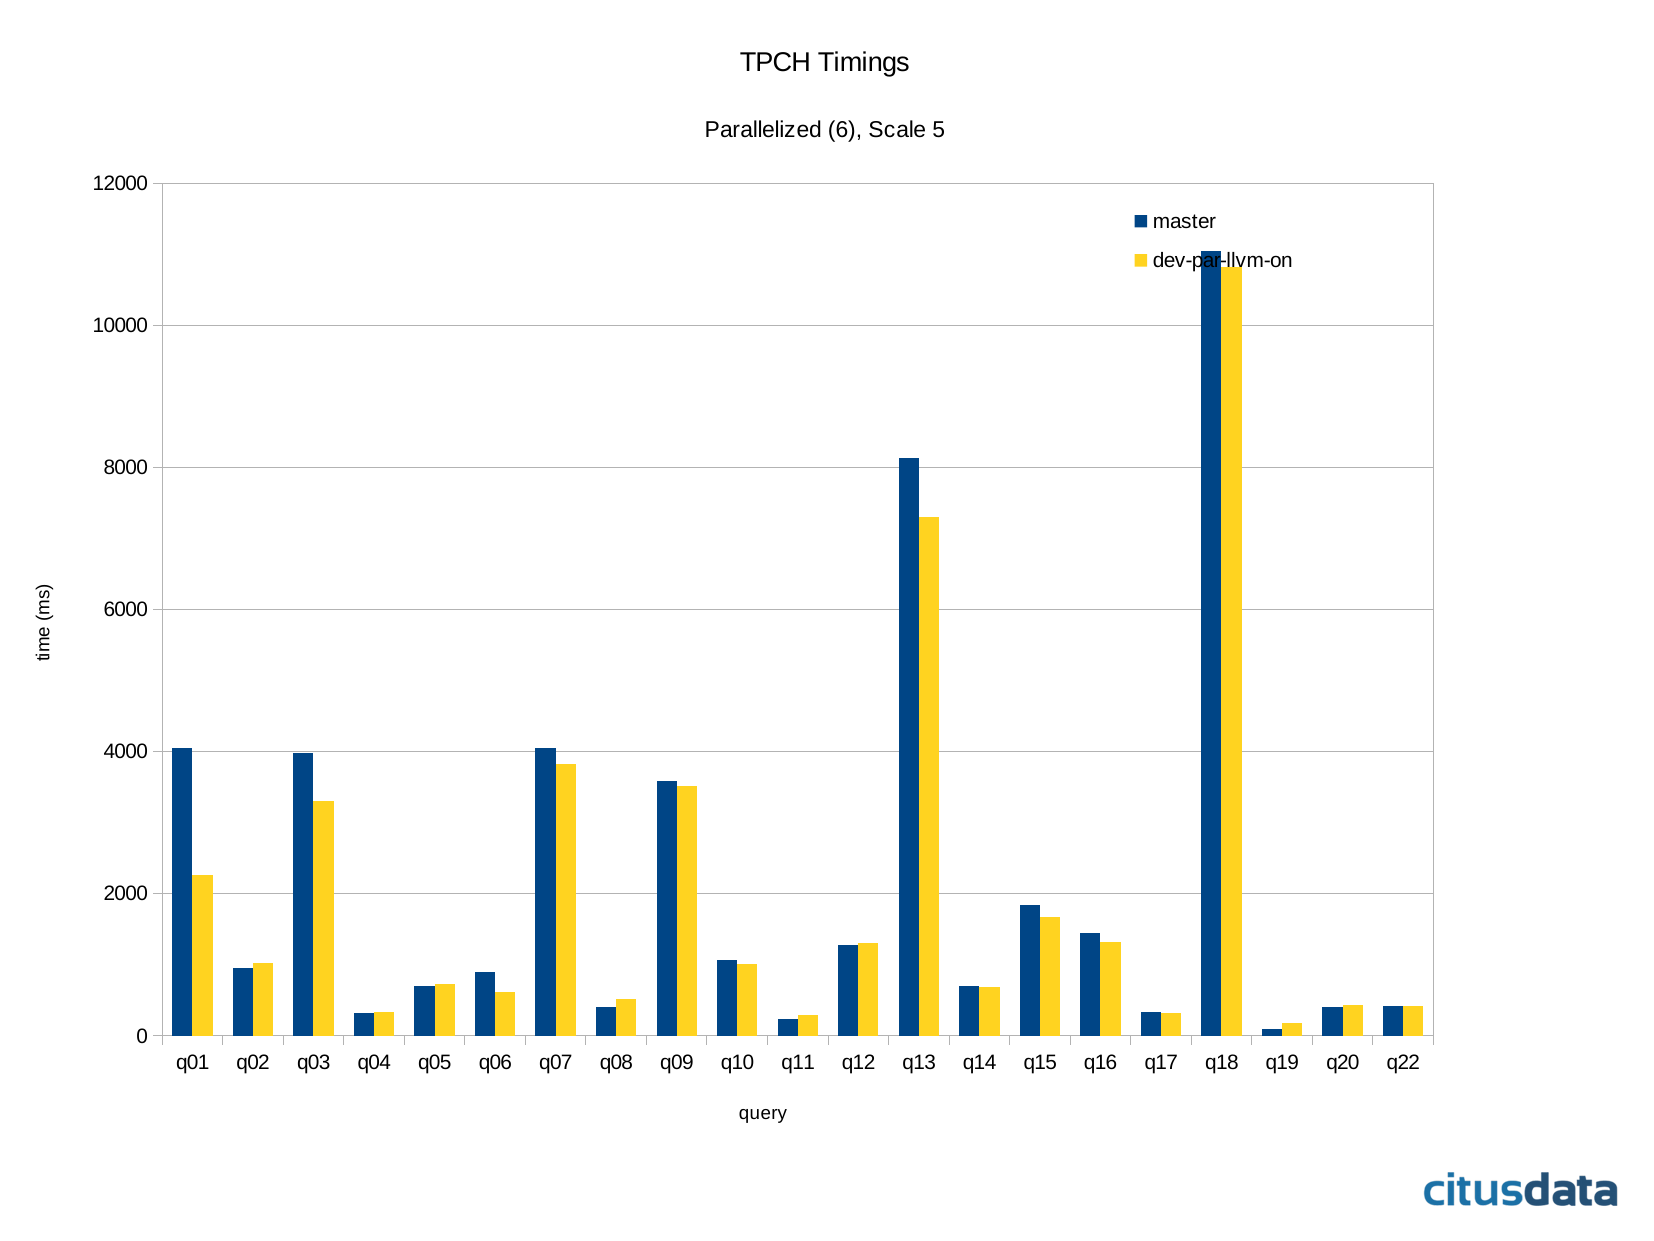

### Chart: TPCH Timings
Parallelized (6), Scale 5
| Category | master | dev-par-llvm-on |
|---|---|---|
| q01 | 4046.221 | 2266.271 |
| q02 | 955.028 | 1019.299 |
| q03 | 3984.218 | 3311.699 |
| q04 | 317.987 | 339.771 |
| q05 | 701.106 | 731.062 |
| q06 | 893.64 | 620.822 |
| q07 | 4057.806 | 3820.915 |
| q08 | 400.382 | 516.755 |
| q09 | 3581.047 | 3519.852 |
| q10 | 1072.932 | 1016.582 |
| q11 | 238.602 | 295.492 |
| q12 | 1279.314 | 1300.965 |
| q13 | 8136.157 | 7303.924 |
| q14 | 697.338 | 692.474 |
| q15 | 1847.572 | 1670.359 |
| q16 | 1444.022 | 1323.145 |
| q17 | 340.447 | 318.882 |
| q18 | 11041.625 | 10825.37 |
| q19 | 102.856 | 183.344 |
| q20 | 405.185 | 434.899 |
| q22 | 414.418 | 421.282 |